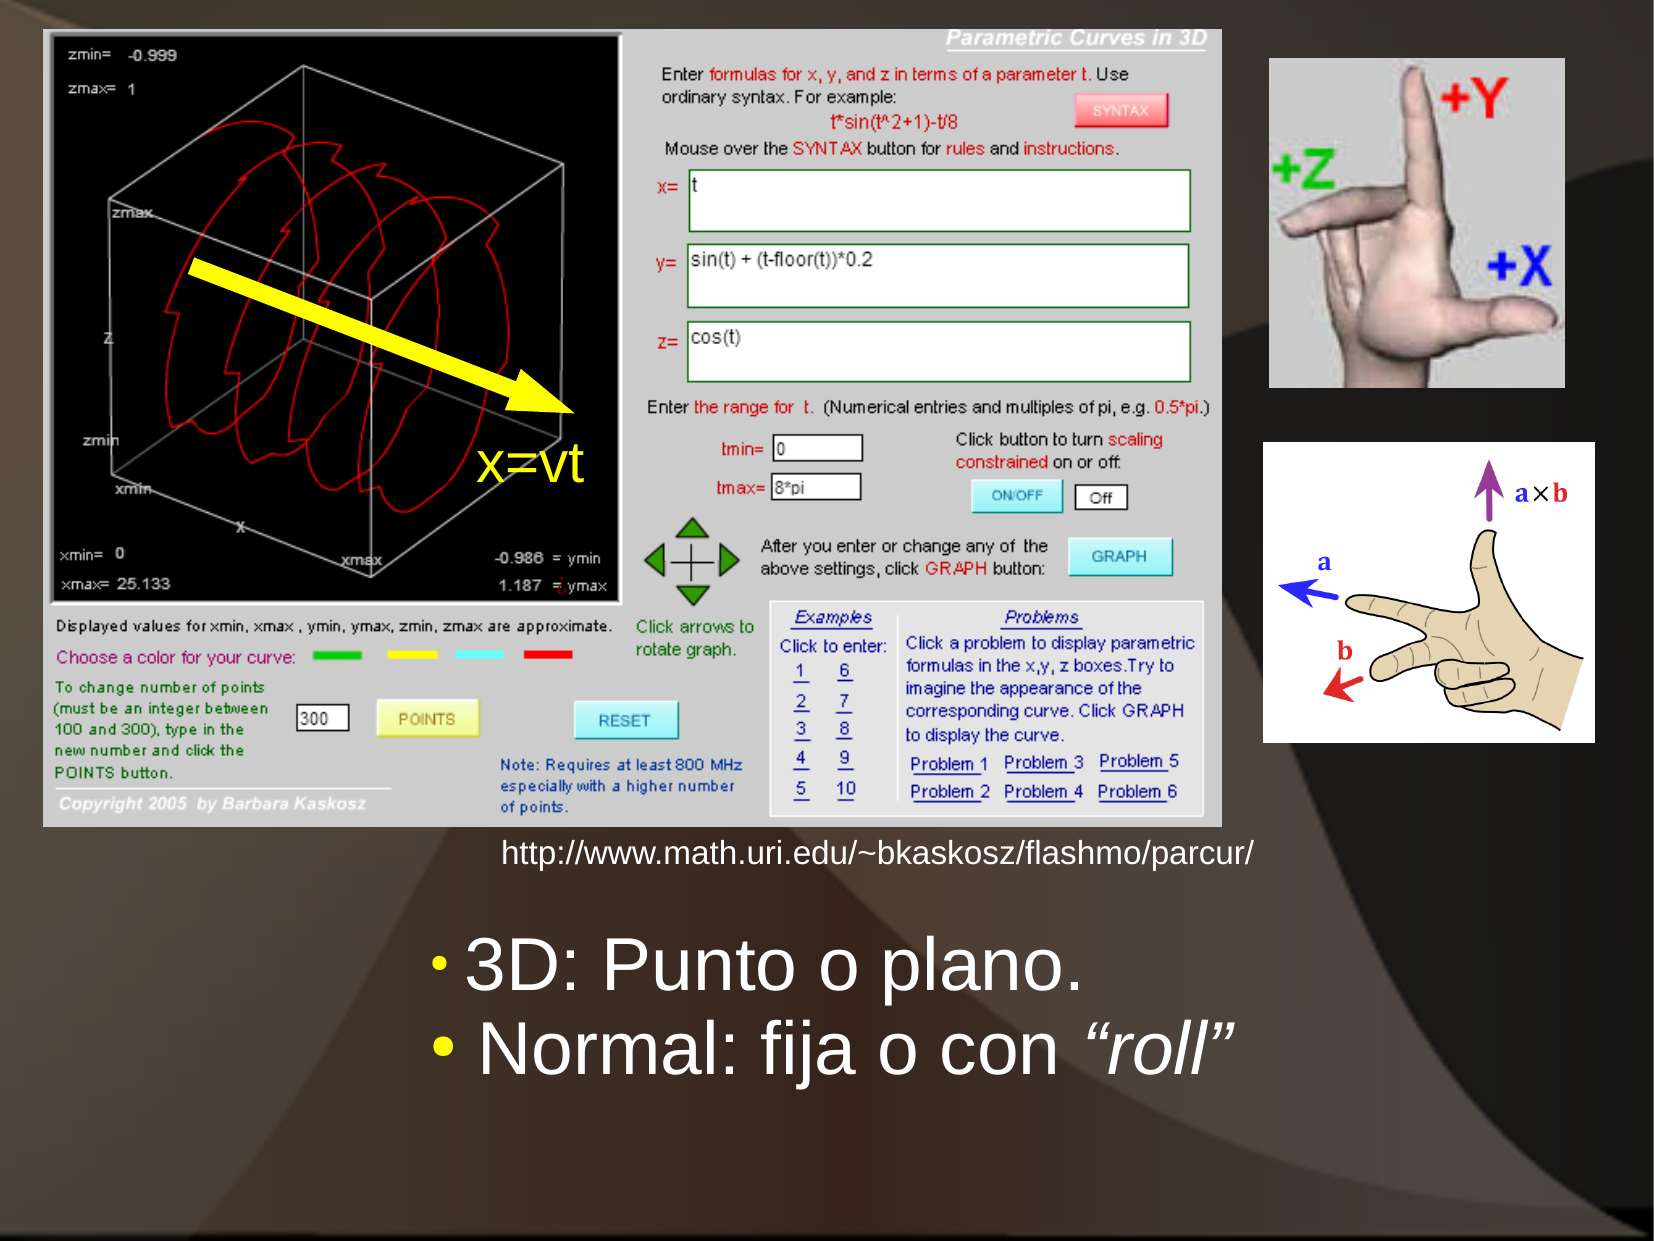

x=vt
http://www.math.uri.edu/~bkaskosz/flashmo/parcur/
 3D: Punto o plano.
 Normal: fija o con “roll”